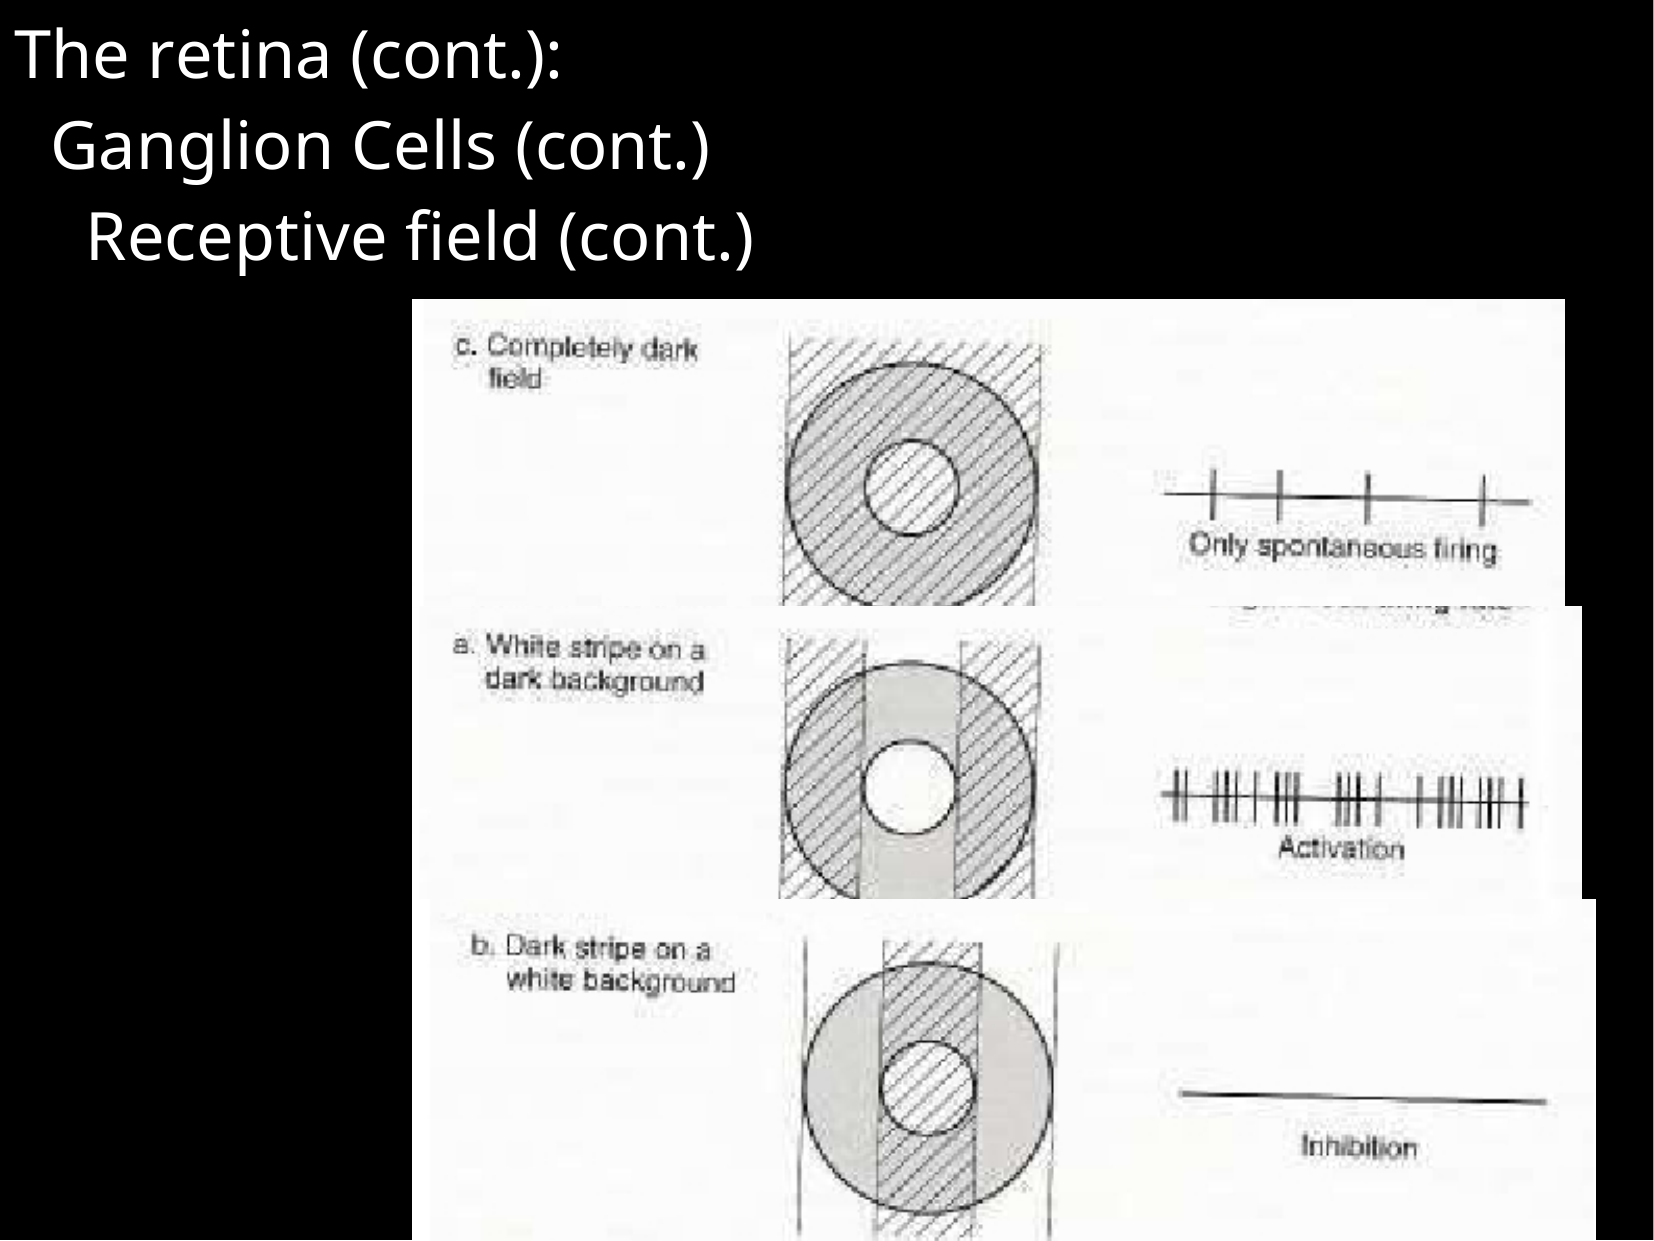

The retina (cont.):
Ganglion Cells (cont.)
Receptive field (cont.)